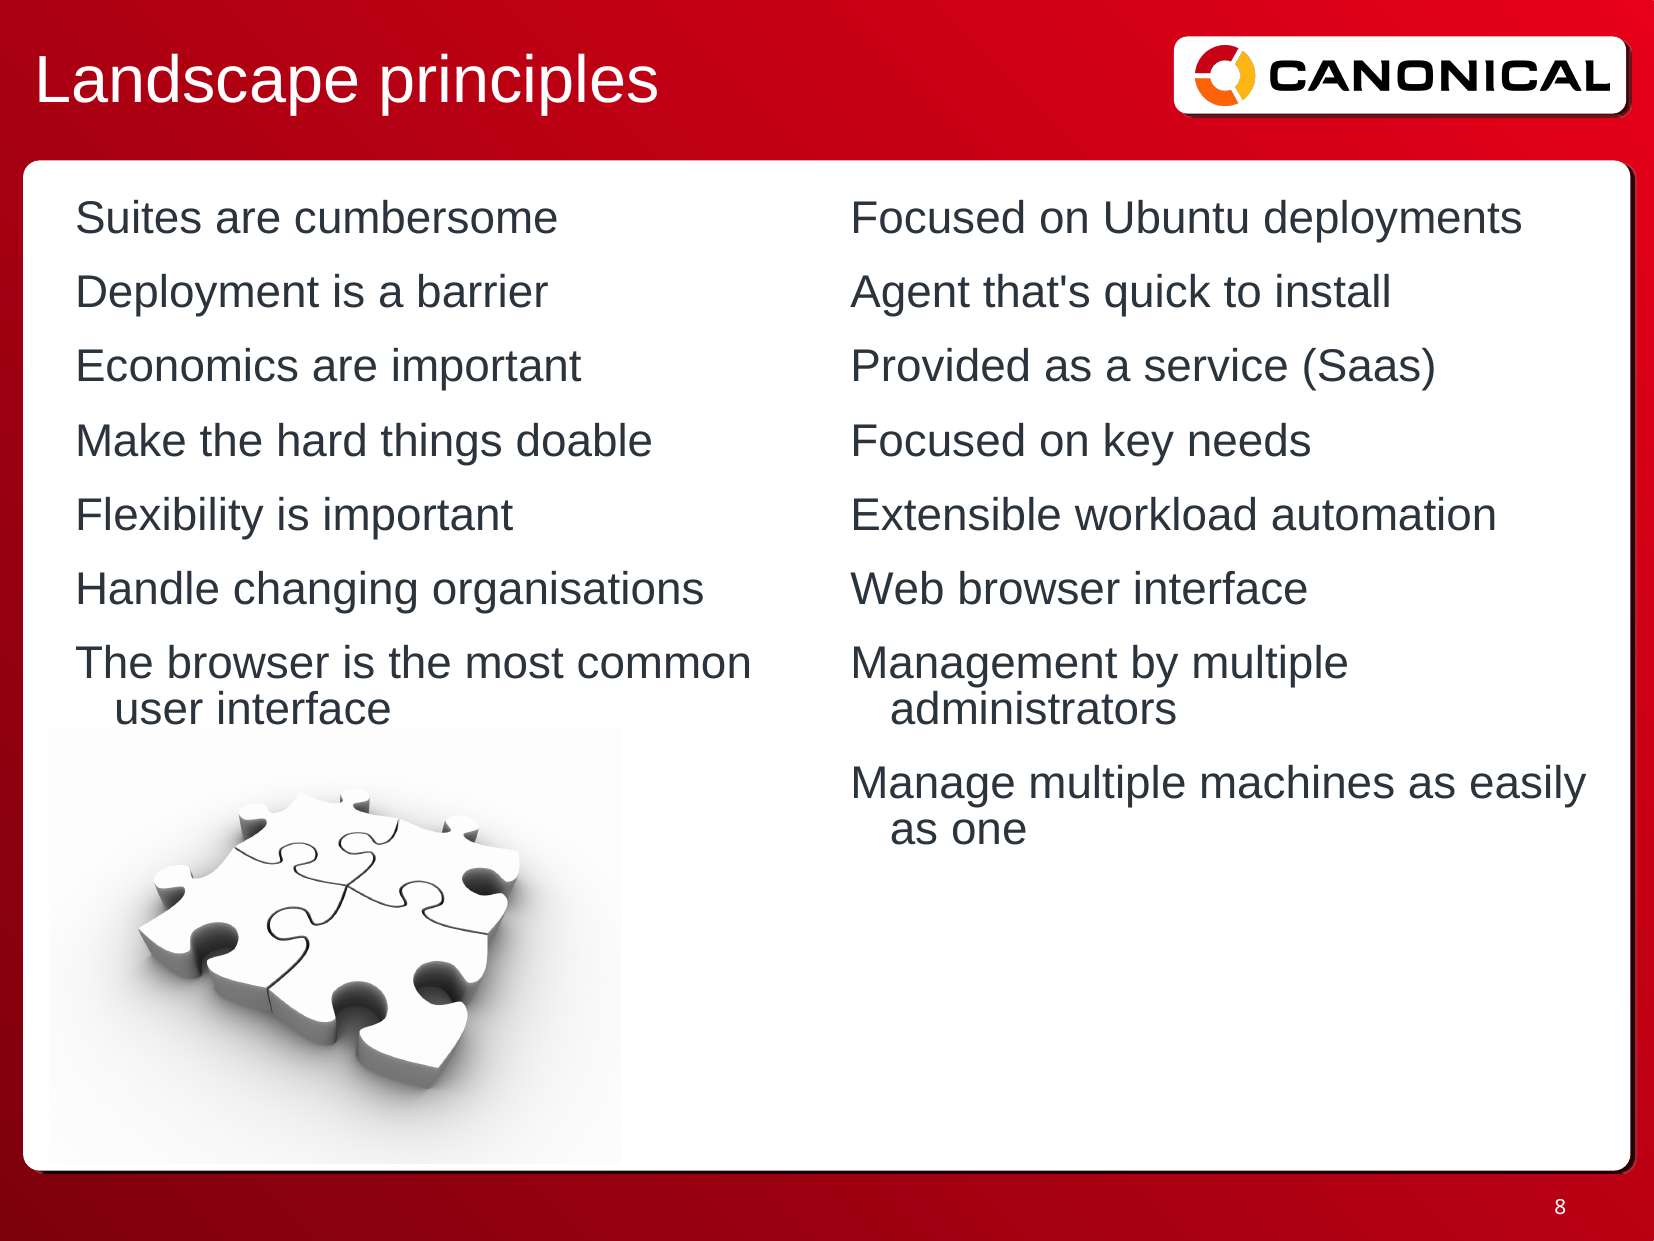

# Landscape principles
Suites are cumbersome
Deployment is a barrier
Economics are important
Make the hard things doable
Flexibility is important
Handle changing organisations
The browser is the most common user interface
Focused on Ubuntu deployments
Agent that's quick to install
Provided as a service (Saas)
Focused on key needs
Extensible workload automation
Web browser interface
Management by multiple administrators
Manage multiple machines as easily as one
8